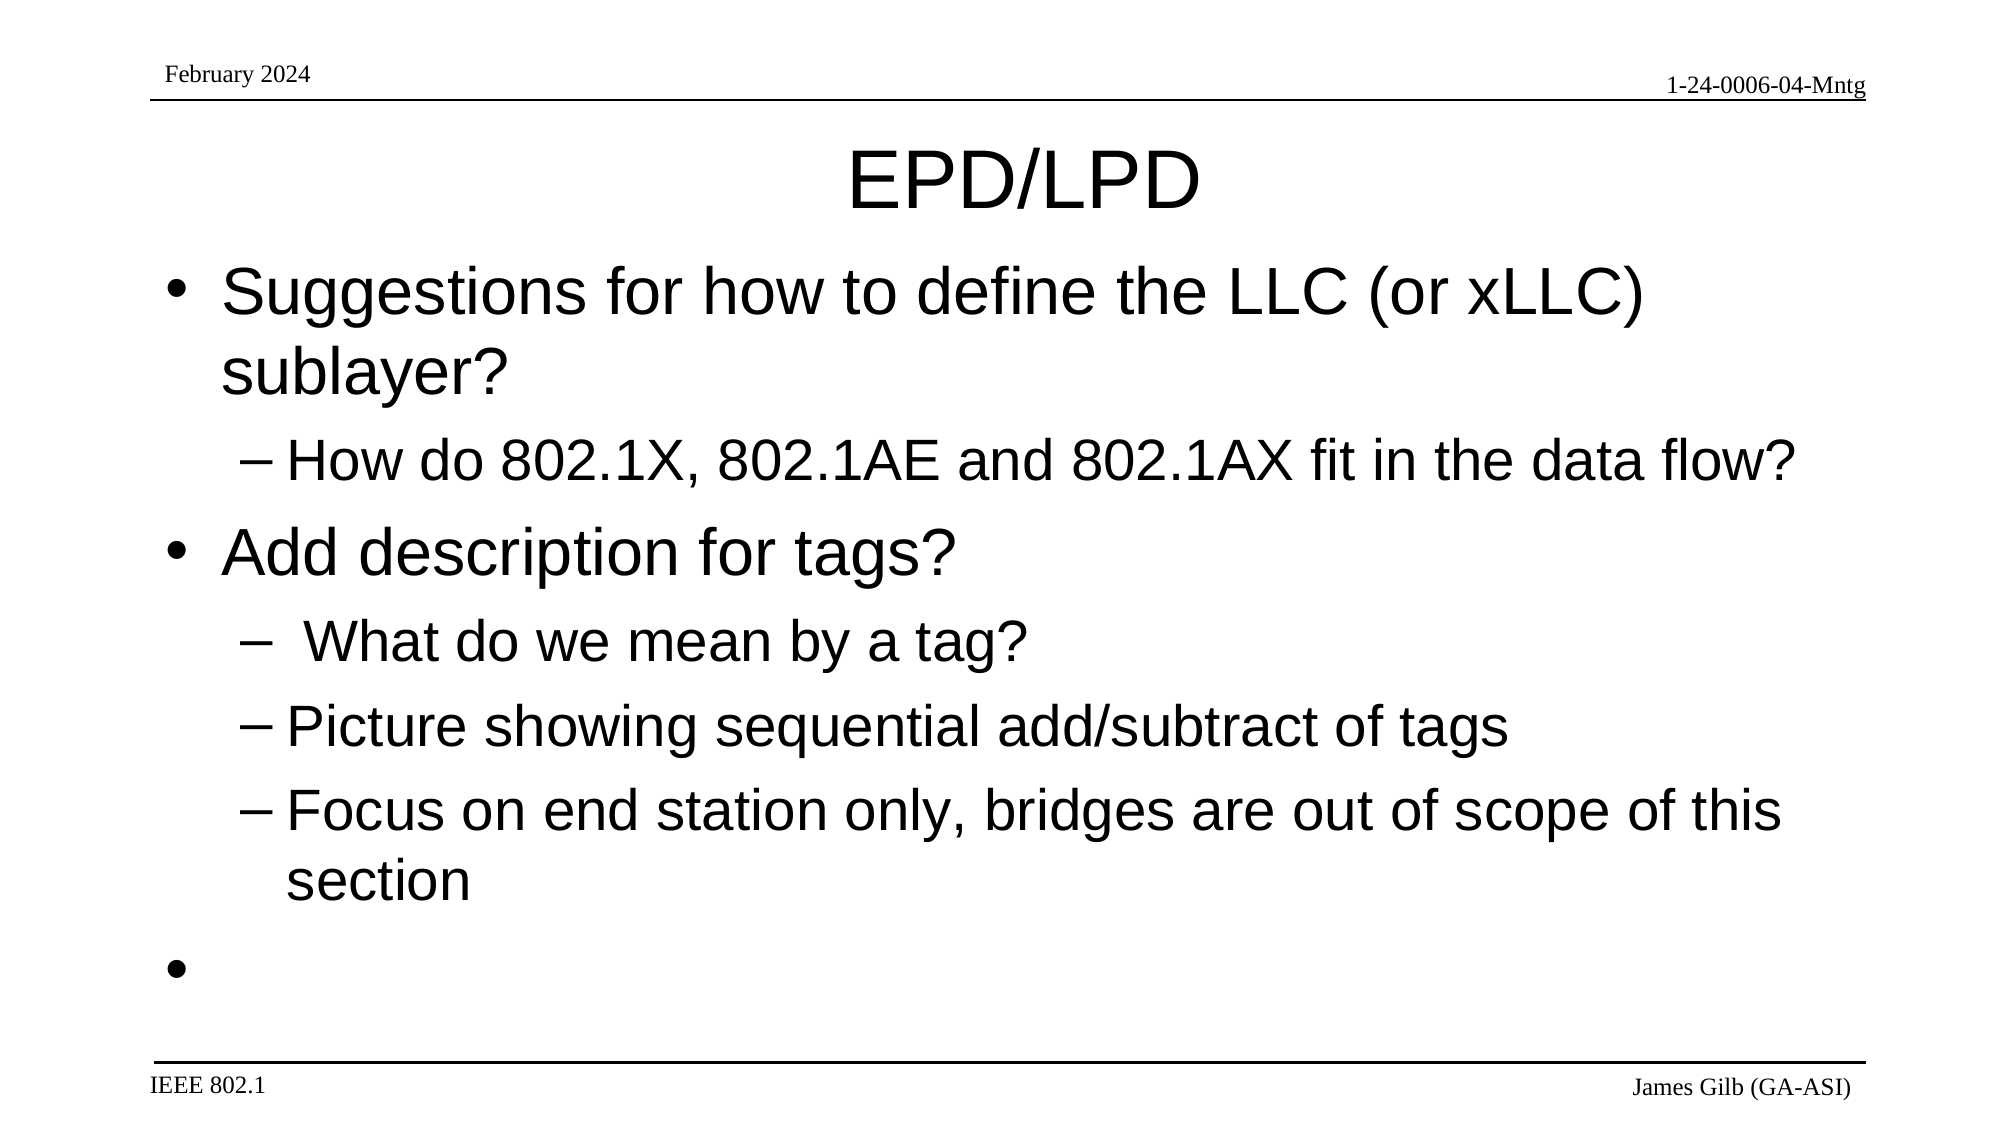

# EPD/LPD
Suggestions for how to define the LLC (or xLLC) sublayer?
How do 802.1X, 802.1AE and 802.1AX fit in the data flow?
Add description for tags?
 What do we mean by a tag?
Picture showing sequential add/subtract of tags
Focus on end station only, bridges are out of scope of this section